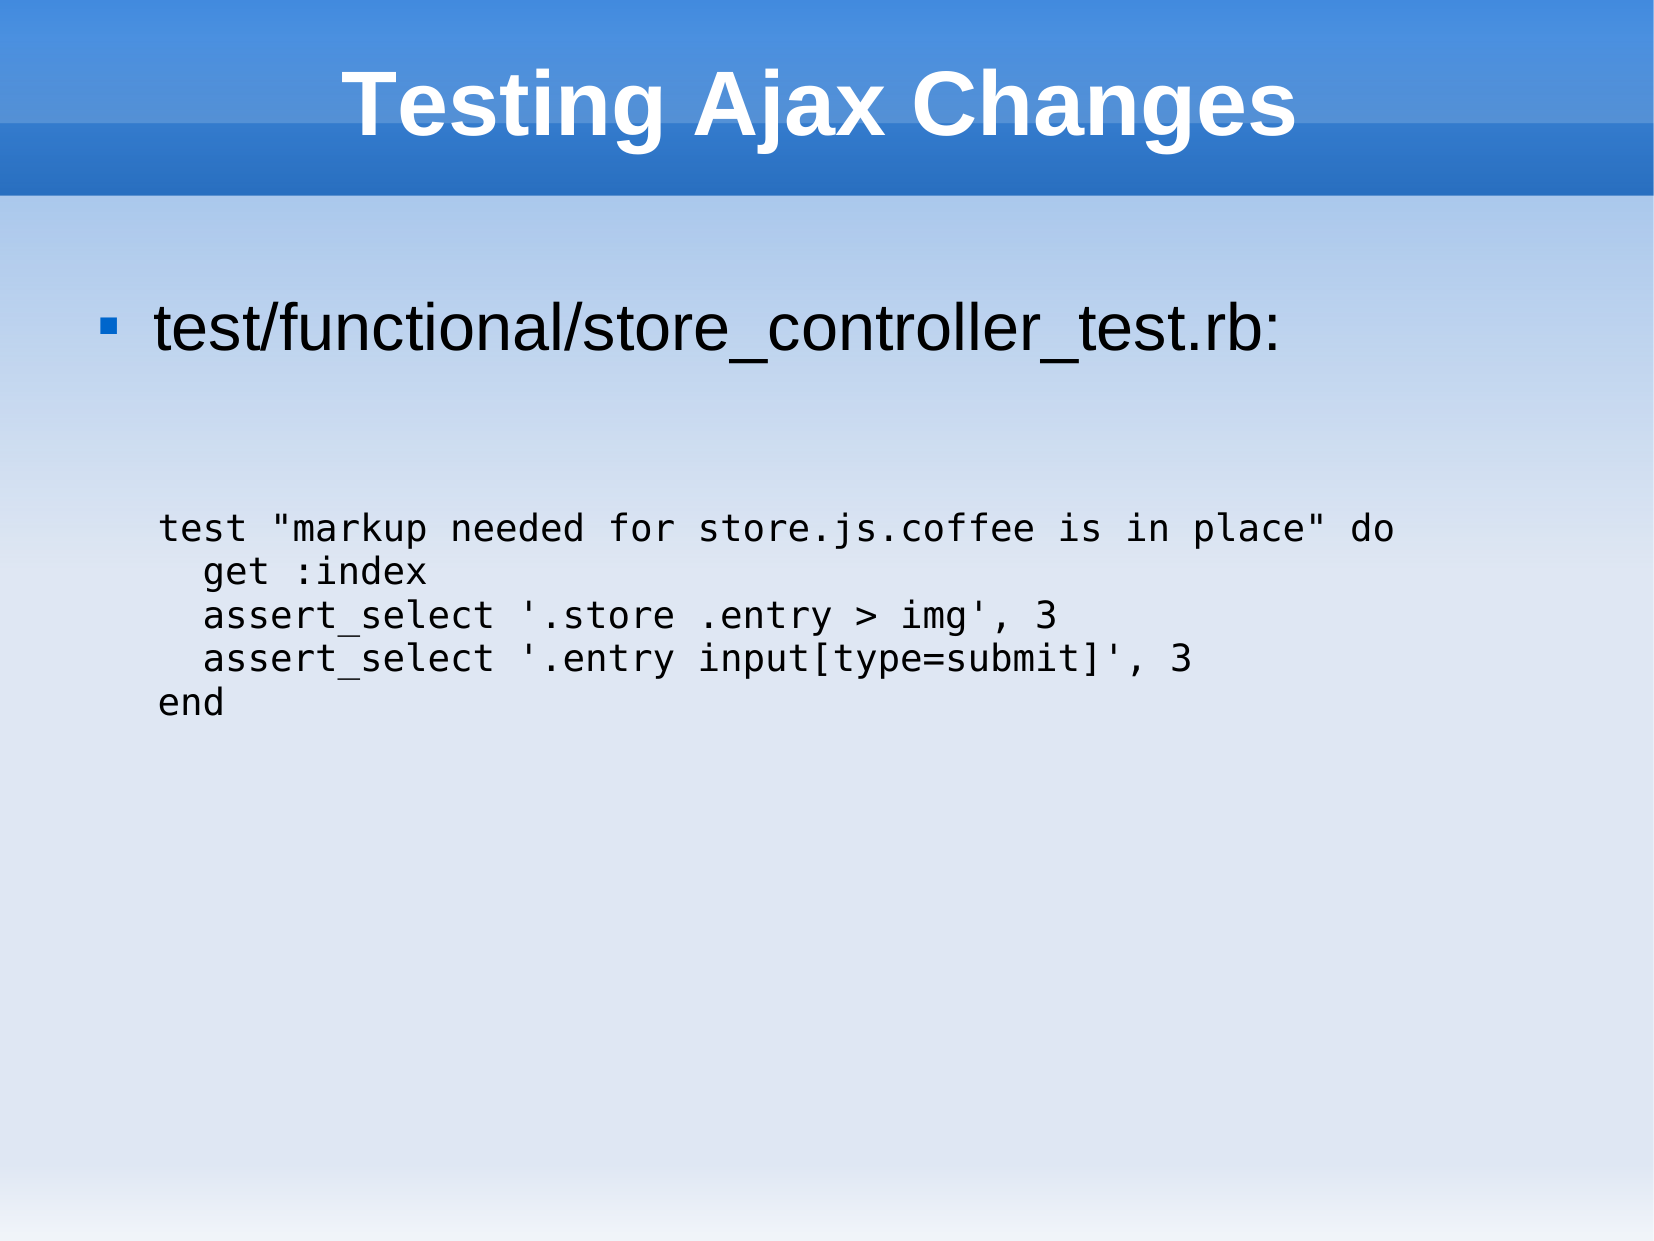

# Testing Ajax Changes
test/functional/store_controller_test.rb:
test "markup needed for store.js.coffee is in place" do
 get :index
 assert_select '.store .entry > img', 3
 assert_select '.entry input[type=submit]', 3
end